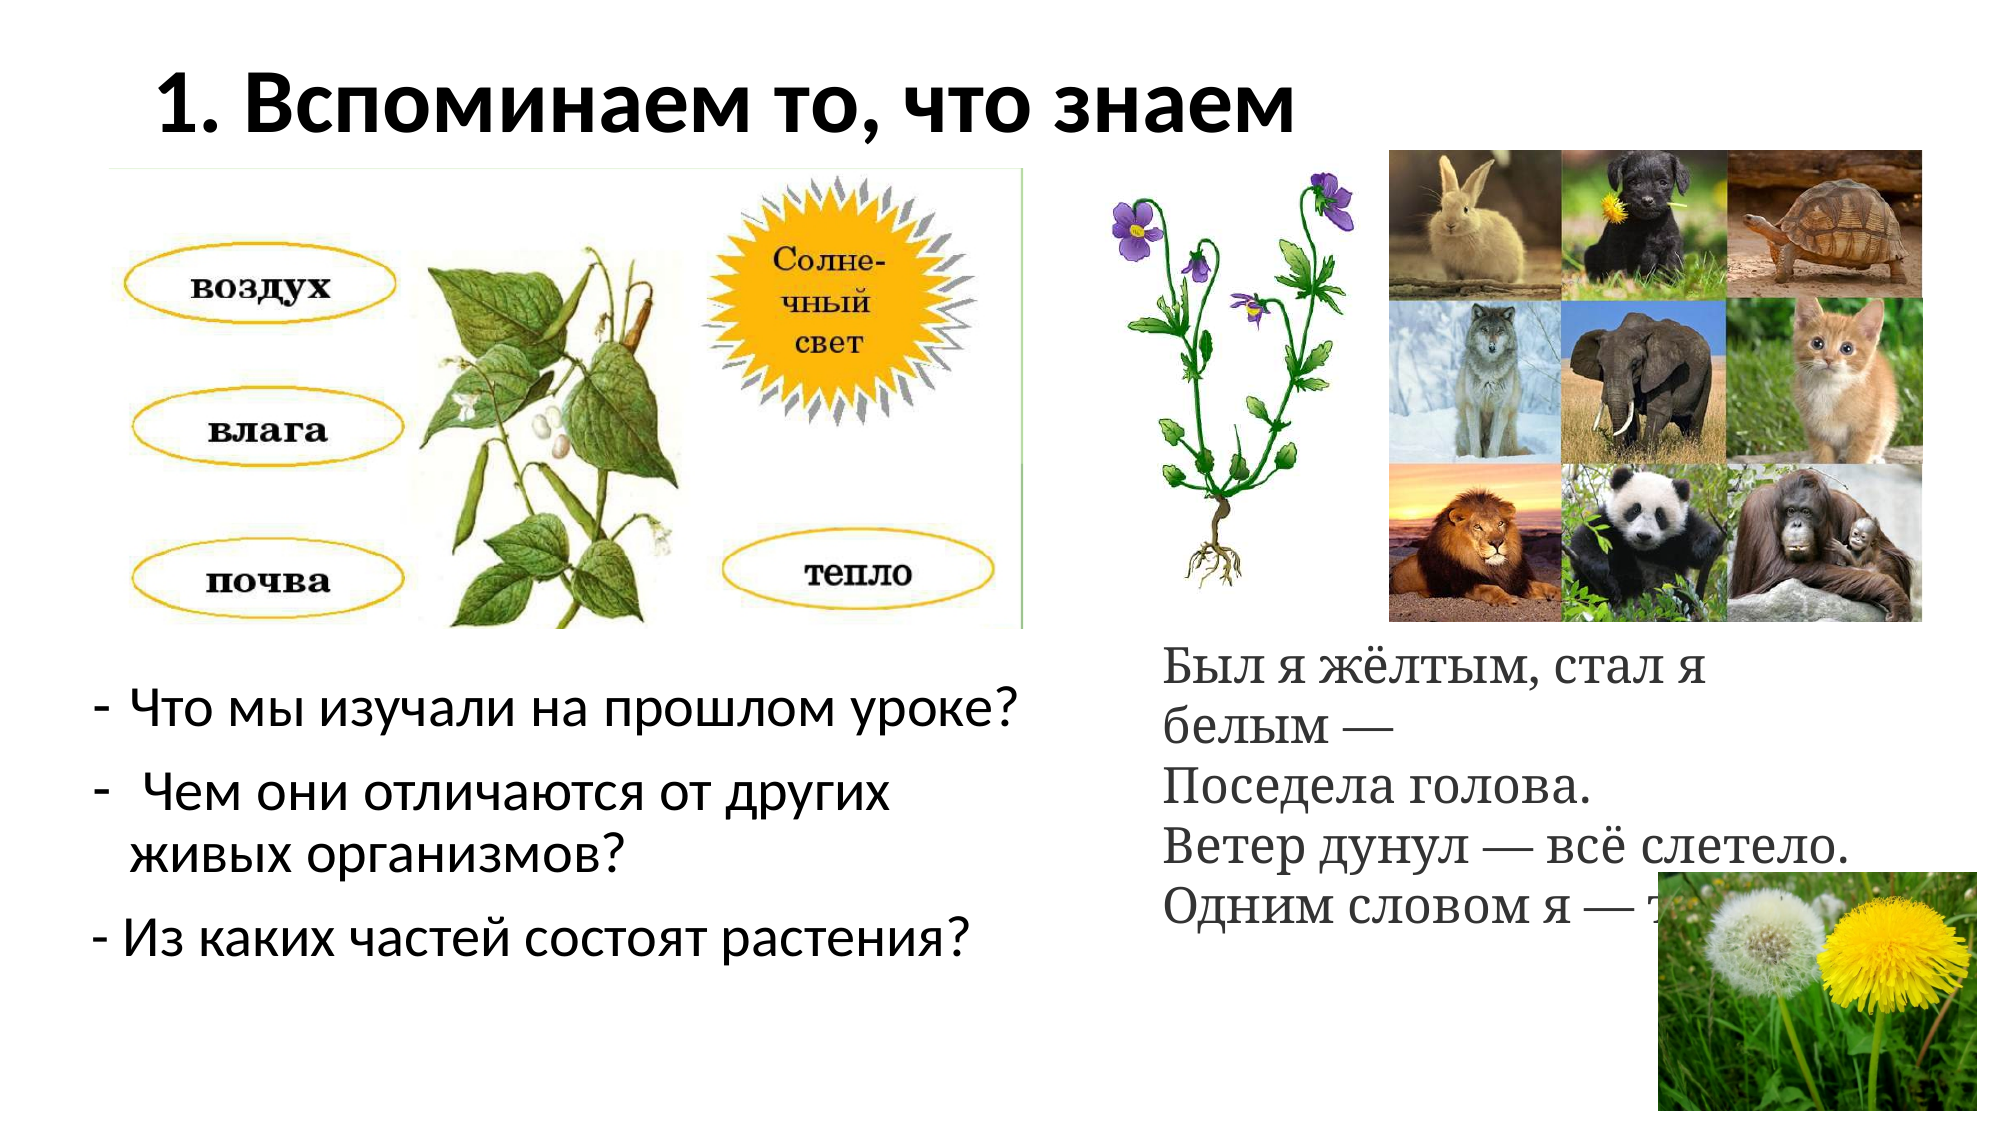

# 1. Вспоминаем то, что знаем
Был я жёлтым, стал я белым —
Поседела голова.
Ветер дунул — всё слетело.
Одним словом я — трава.
Что мы изучали на прошлом уроке?
 Чем они отличаются от других живых организмов?
- Из каких частей состоят растения?